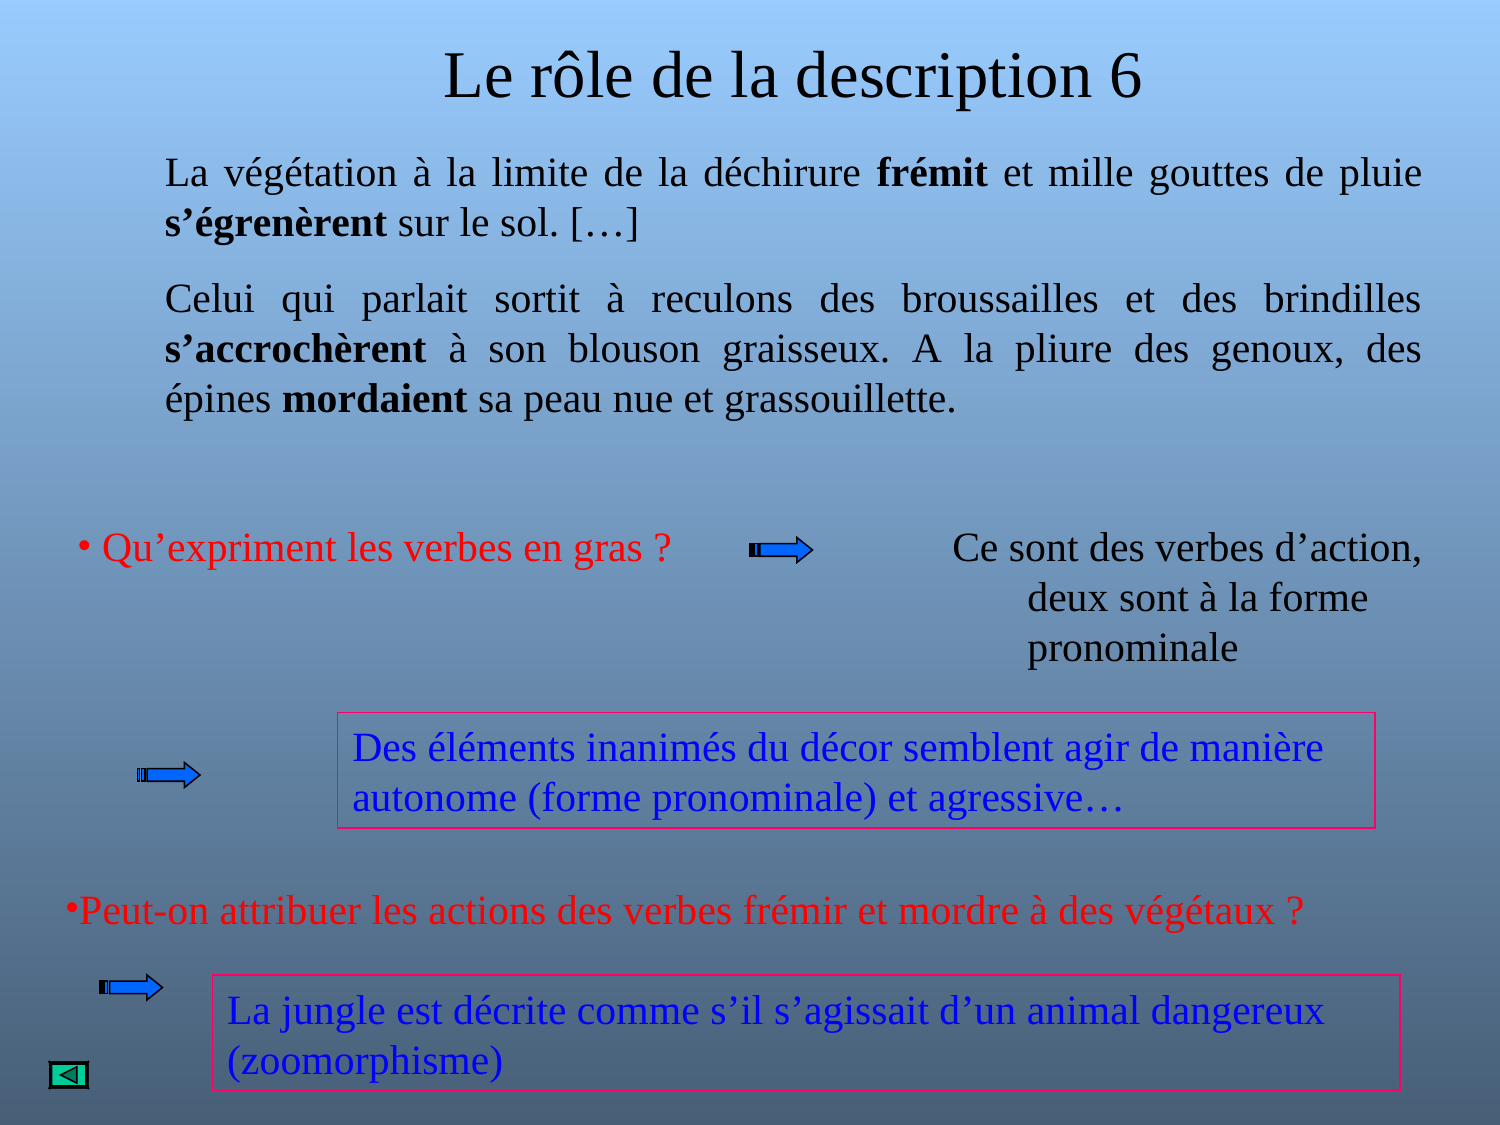

# Le rôle de la description 6
La végétation à la limite de la déchirure frémit et mille gouttes de pluie s’égrenèrent sur le sol. […]
Celui qui parlait sortit à reculons des broussailles et des brindilles s’accrochèrent à son blouson graisseux. A la pliure des genoux, des épines mordaient sa peau nue et grassouillette.
 Qu’expriment les verbes en gras ?
Ce sont des verbes d’action, deux sont à la forme pronominale
Des éléments inanimés du décor semblent agir de manière autonome (forme pronominale) et agressive…
Peut-on attribuer les actions des verbes frémir et mordre à des végétaux ?
La jungle est décrite comme s’il s’agissait d’un animal dangereux (zoomorphisme)